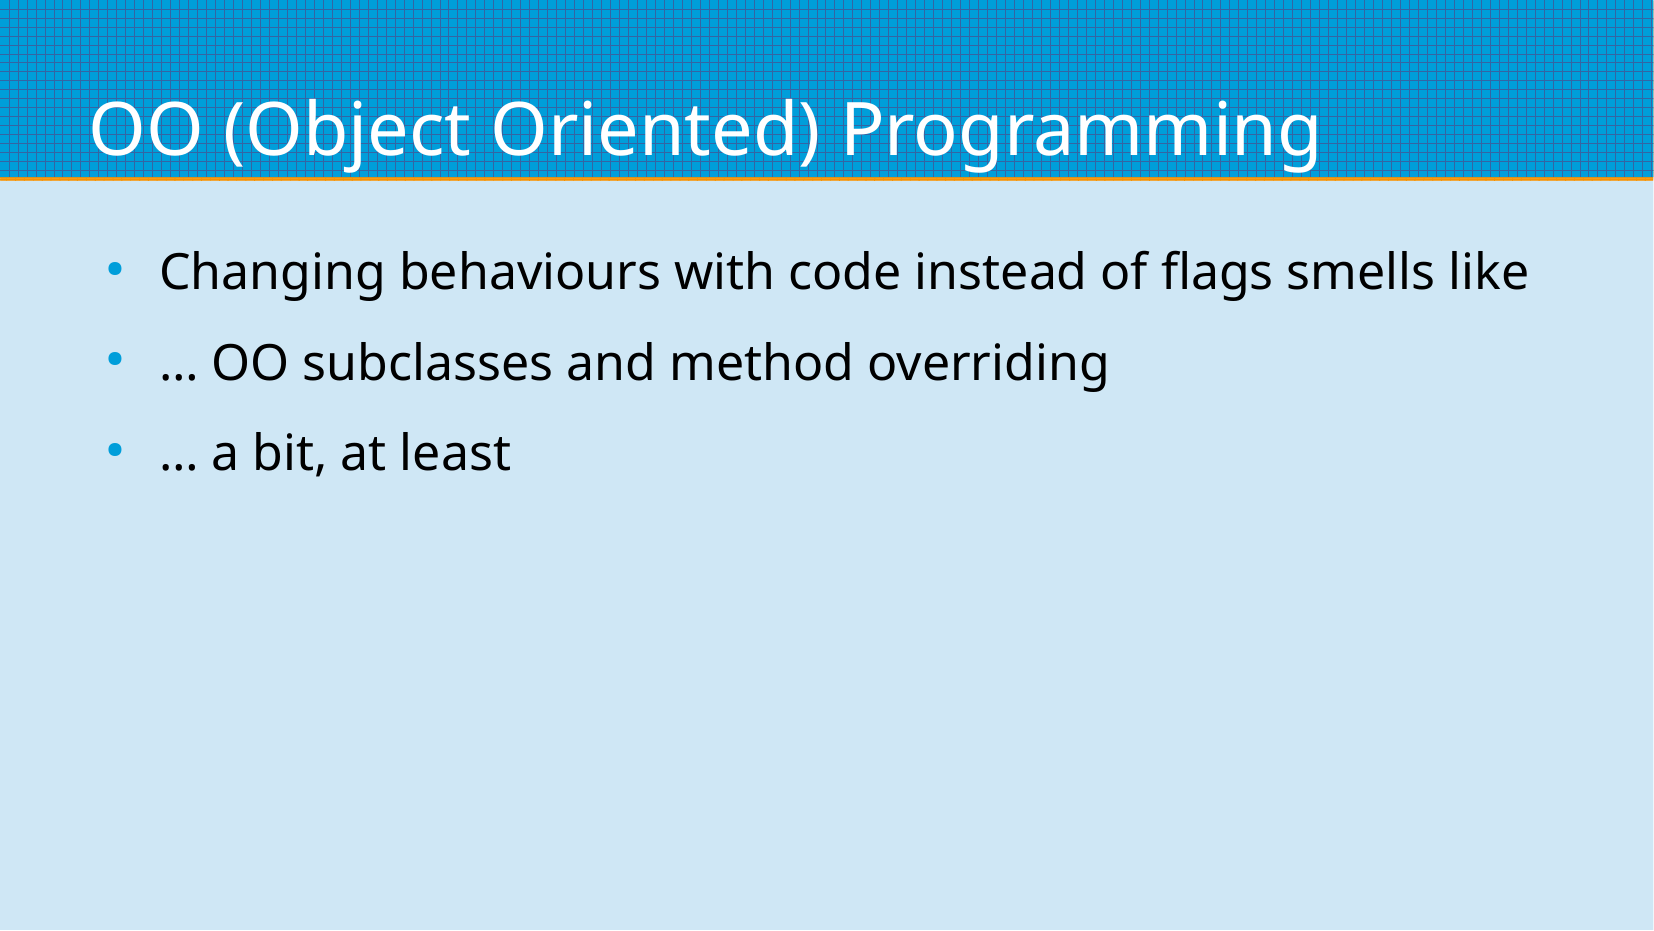

# OO (Object Oriented) Programming
Changing behaviours with code instead of flags smells like
… OO subclasses and method overriding
… a bit, at least